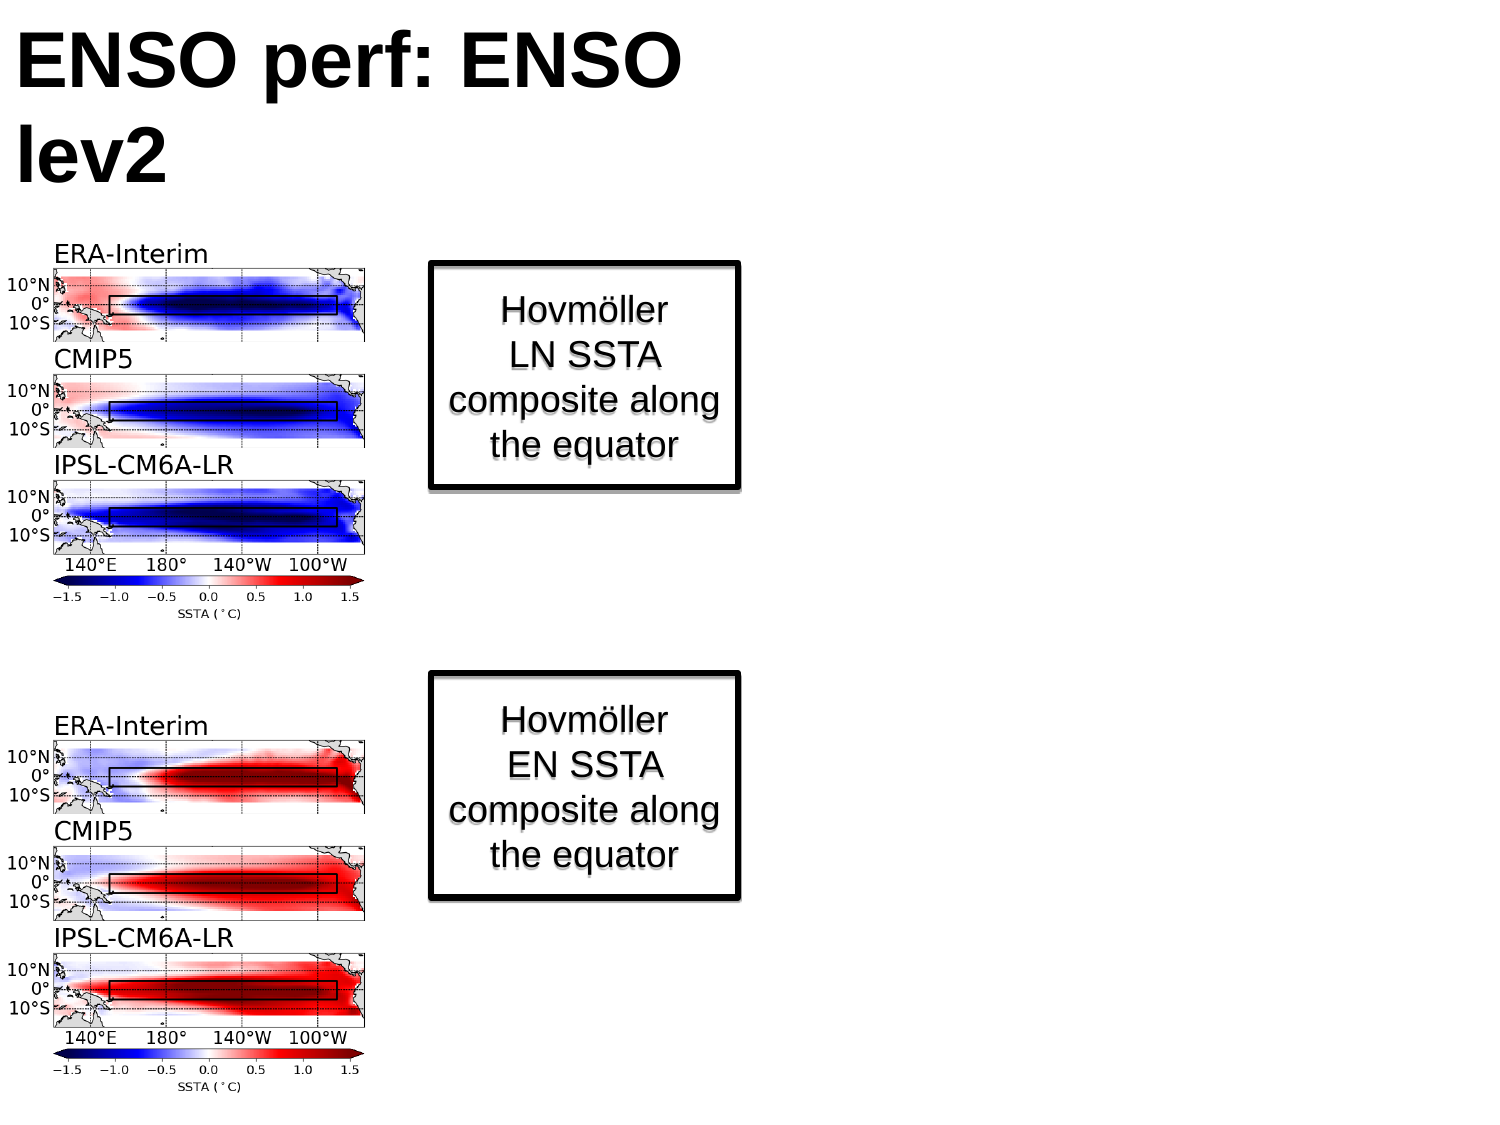

# ENSO perf: ENSO lev2
Hovmöller
LN SSTA composite along the equator
Hovmöller
EN SSTA composite along the equator